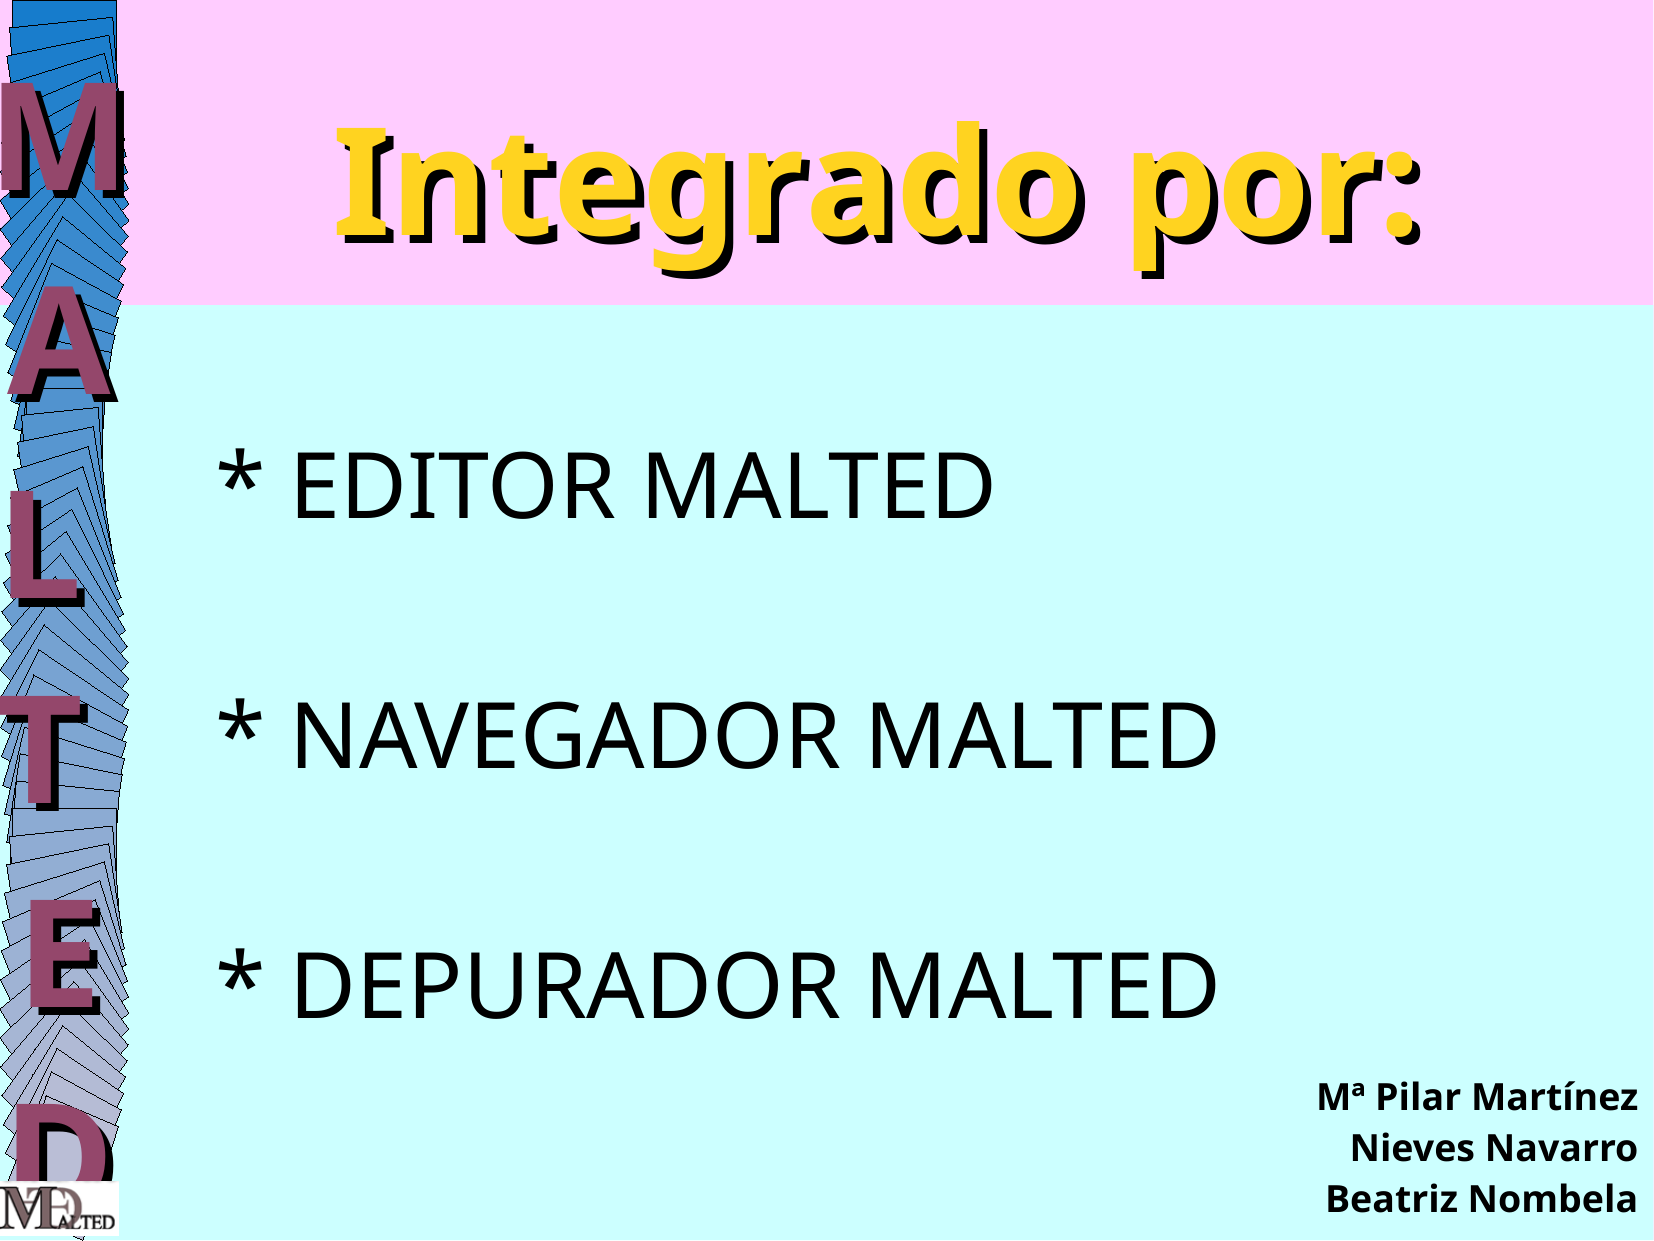

# Integrado por:
 * EDITOR MALTED
 * NAVEGADOR MALTED
 * DEPURADOR MALTED